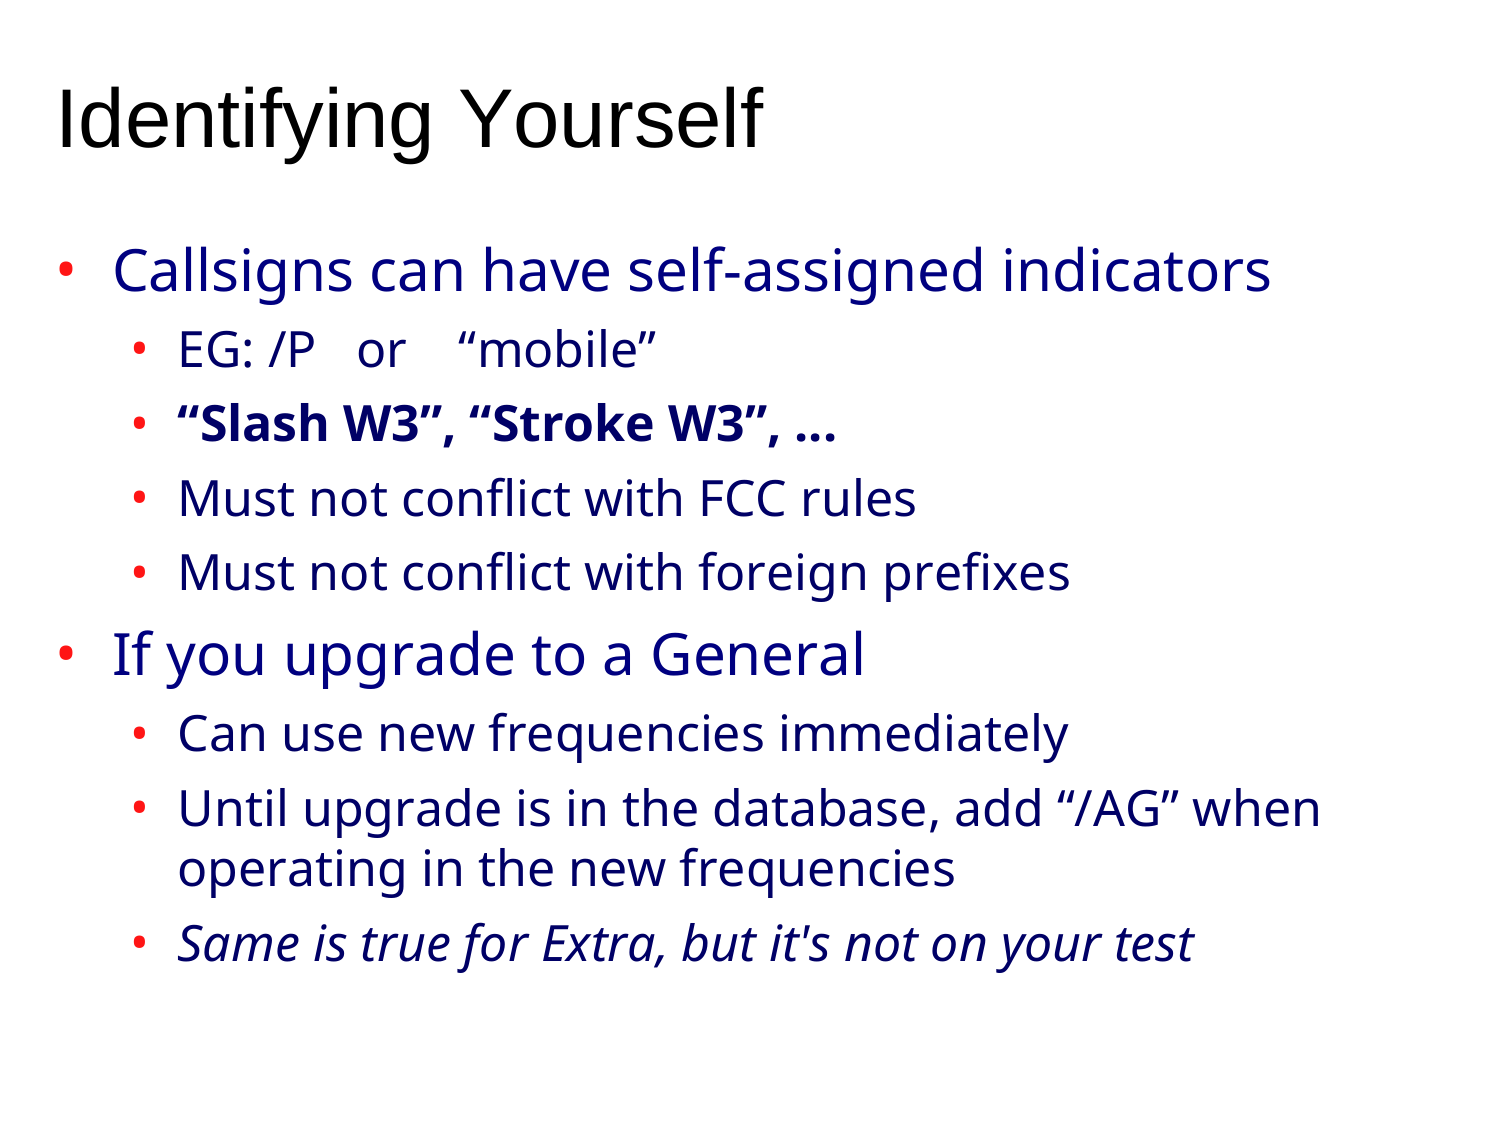

# Identifying Yourself
Callsigns can have self-assigned indicators
EG: /P or “mobile”
“Slash W3”, “Stroke W3”, ...
Must not conflict with FCC rules
Must not conflict with foreign prefixes
If you upgrade to a General
Can use new frequencies immediately
Until upgrade is in the database, add “/AG” when operating in the new frequencies
Same is true for Extra, but it's not on your test